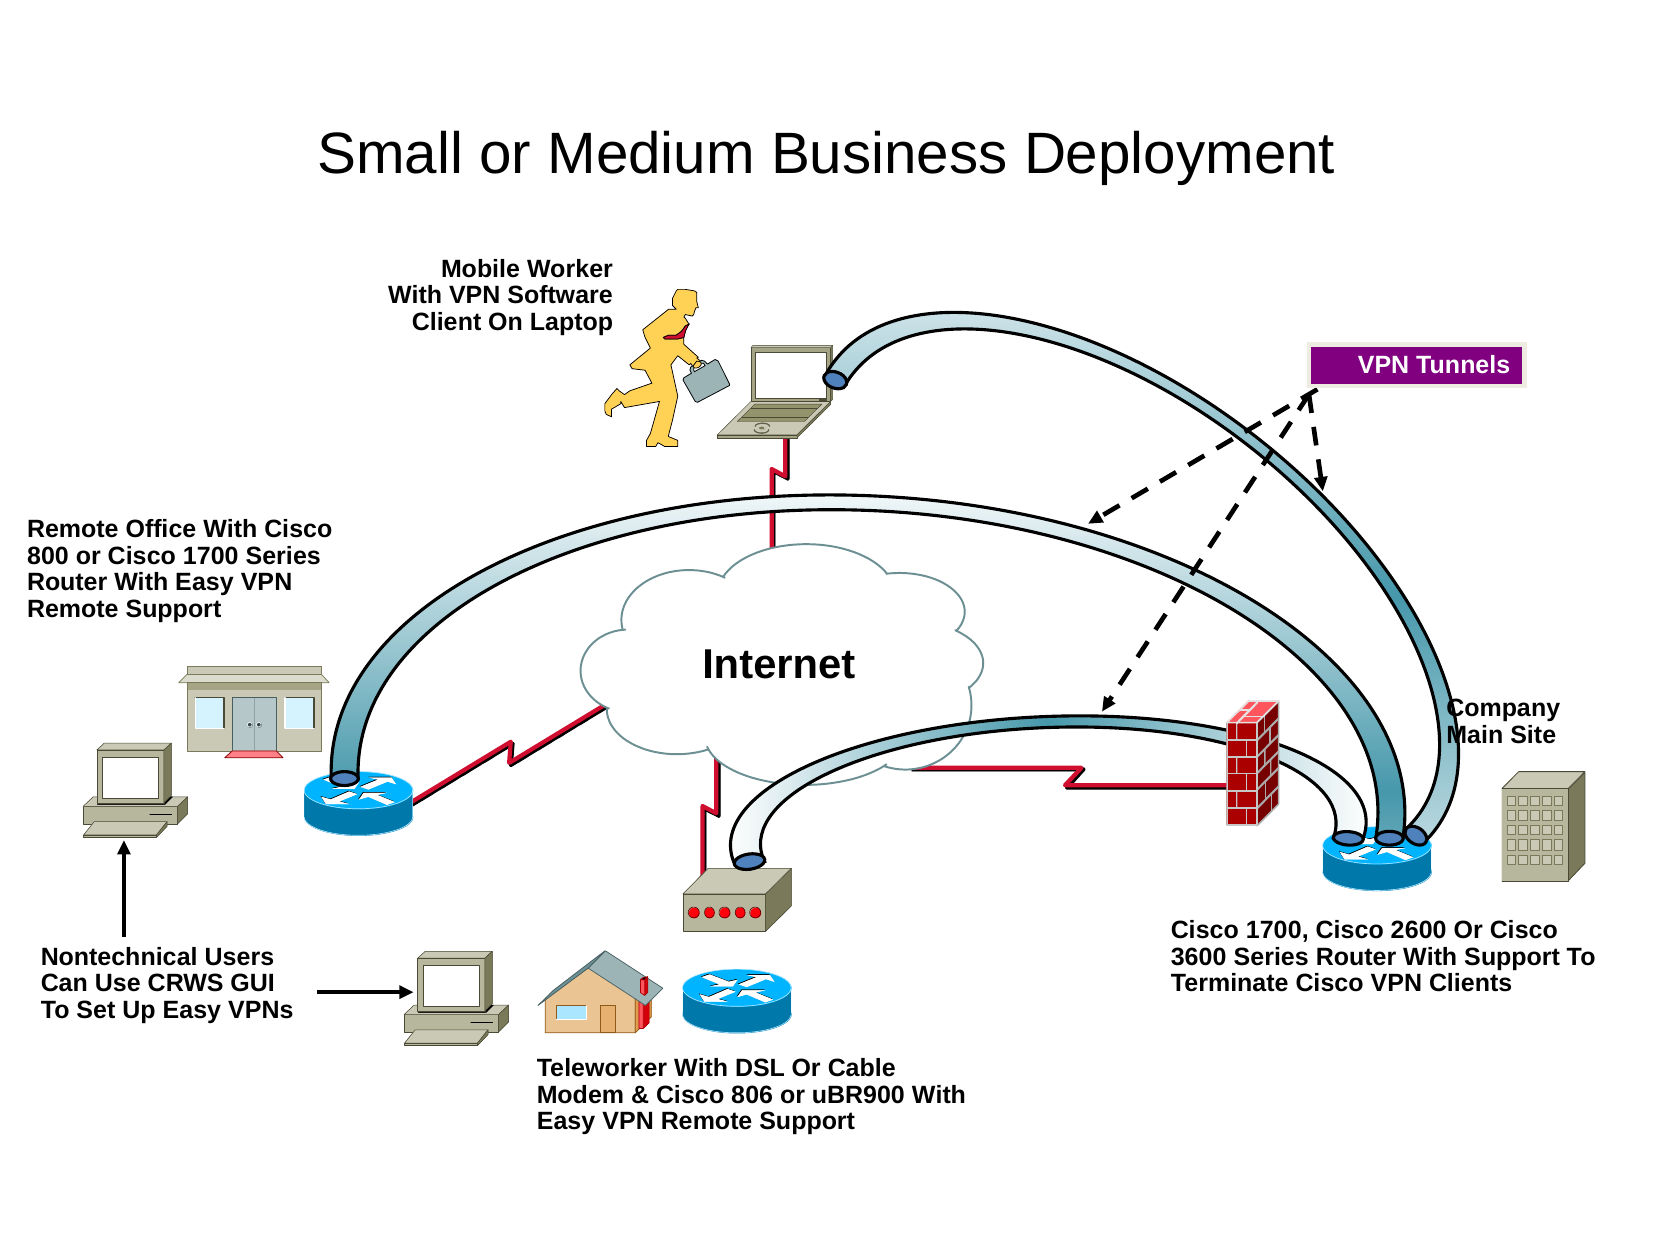

# Small or Medium Business Deployment
Mobile Worker
With VPN Software
Client On Laptop
VPN Tunnels
Remote Office With Cisco 800 or Cisco 1700 Series Router With Easy VPN Remote Support
Internet
Company
Main Site
Cisco 1700, Cisco 2600 Or Cisco 3600 Series Router With Support To Terminate Cisco VPN Clients
Nontechnical Users
Can Use CRWS GUI
To Set Up Easy VPNs
Teleworker With DSL Or Cable Modem & Cisco 806 or uBR900 With Easy VPN Remote Support